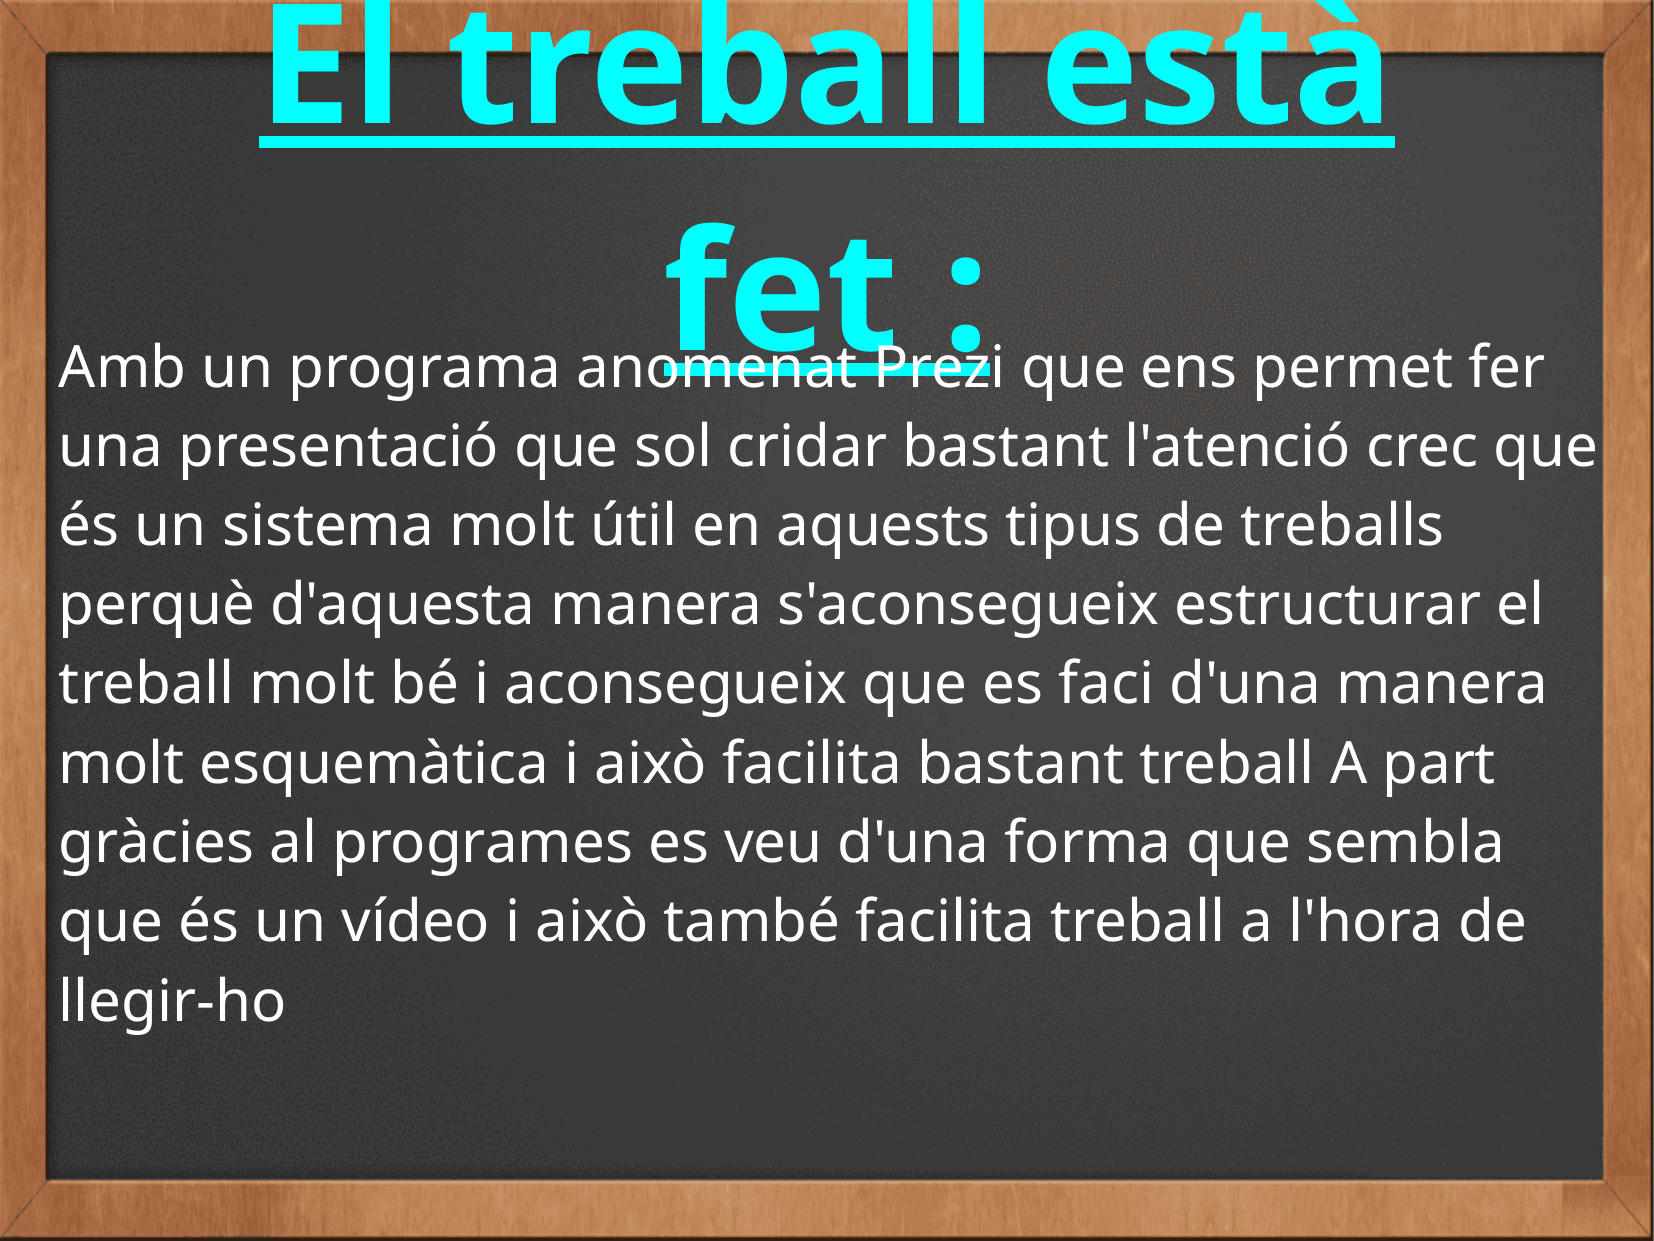

# El treball està fet :
Amb un programa anomenat Prezi que ens permet fer una presentació que sol cridar bastant l'atenció crec que és un sistema molt útil en aquests tipus de treballs perquè d'aquesta manera s'aconsegueix estructurar el treball molt bé i aconsegueix que es faci d'una manera molt esquemàtica i això facilita bastant treball A part gràcies al programes es veu d'una forma que sembla que és un vídeo i això també facilita treball a l'hora de llegir-ho